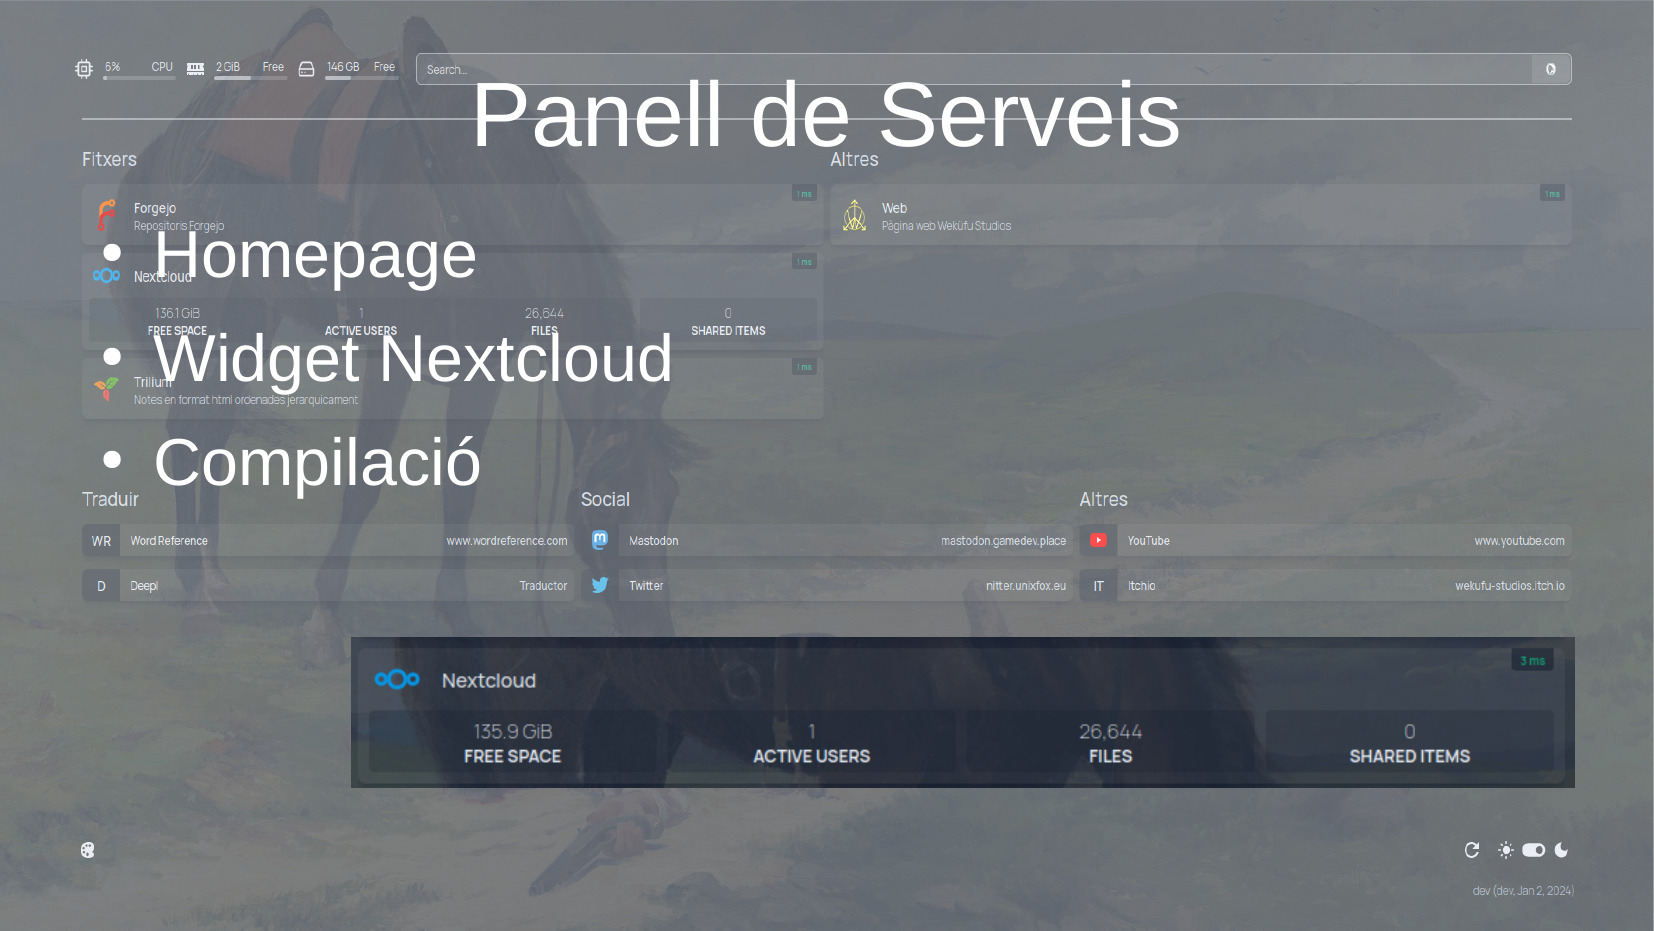

# Panell de Serveis
Homepage
Widget Nextcloud
Compilació